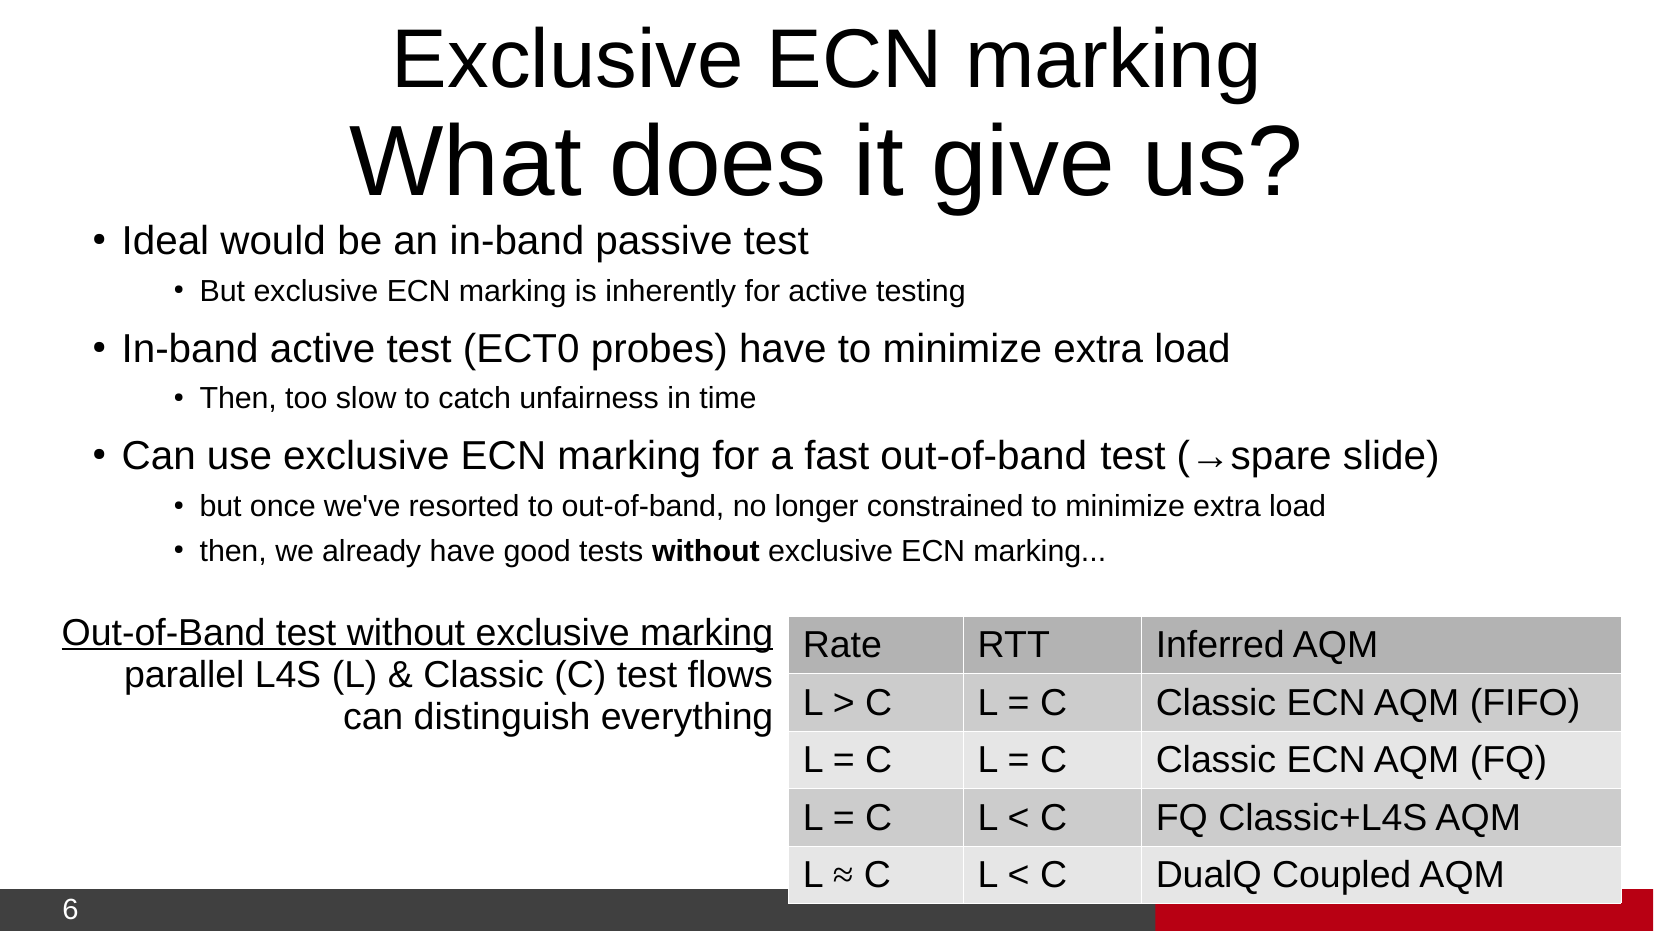

# Exclusive ECN marking What does it give us?
Ideal would be an in-band passive test
But exclusive ECN marking is inherently for active testing
In-band active test (ECT0 probes) have to minimize extra load
Then, too slow to catch unfairness in time
Can use exclusive ECN marking for a fast out-of-band test (→spare slide)
but once we've resorted to out-of-band, no longer constrained to minimize extra load
then, we already have good tests without exclusive ECN marking...
Out-of-Band test without exclusive marking
parallel L4S (L) & Classic (C) test flows
can distinguish everything
| Rate | RTT | Inferred AQM |
| --- | --- | --- |
| L > C | L = C | Classic ECN AQM (FIFO) |
| L = C | L = C | Classic ECN AQM (FQ) |
| L = C | L < C | FQ Classic+L4S AQM |
| L ≈ C | L < C | DualQ Coupled AQM |
6